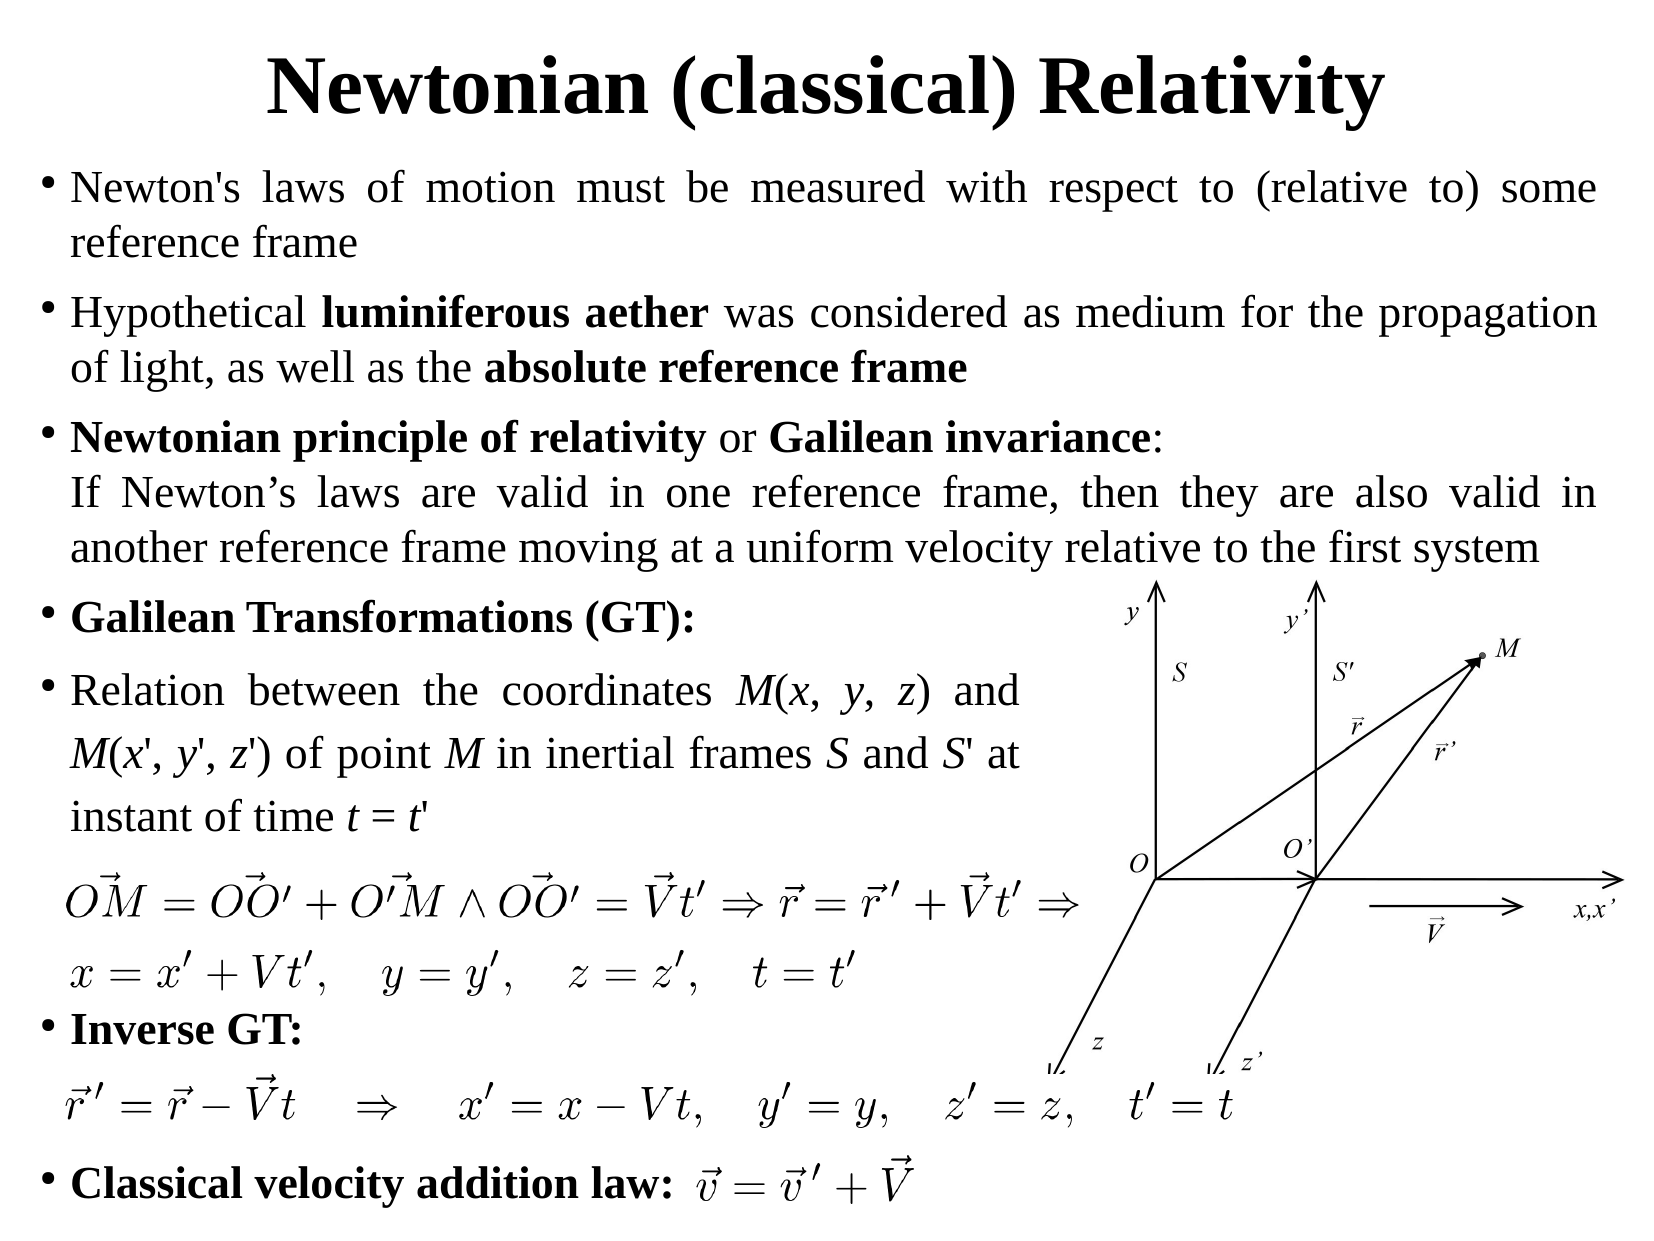

# Newtonian (classical) Relativity
Newton's laws of motion must be measured with respect to (relative to) some reference frame
Hypothetical luminiferous aether was considered as medium for the propagation of light, as well as the absolute reference frame
Newtonian principle of relativity or Galilean invariance:
If Newton’s laws are valid in one reference frame, then they are also valid in another reference frame moving at a uniform velocity relative to the first system
Galilean Transformations (GT):
Relation between the coordinates M(x, y, z) and M(x', y', z') of point M in inertial frames S and S' at instant of time t = t'
Inverse GT:
Classical velocity addition law: